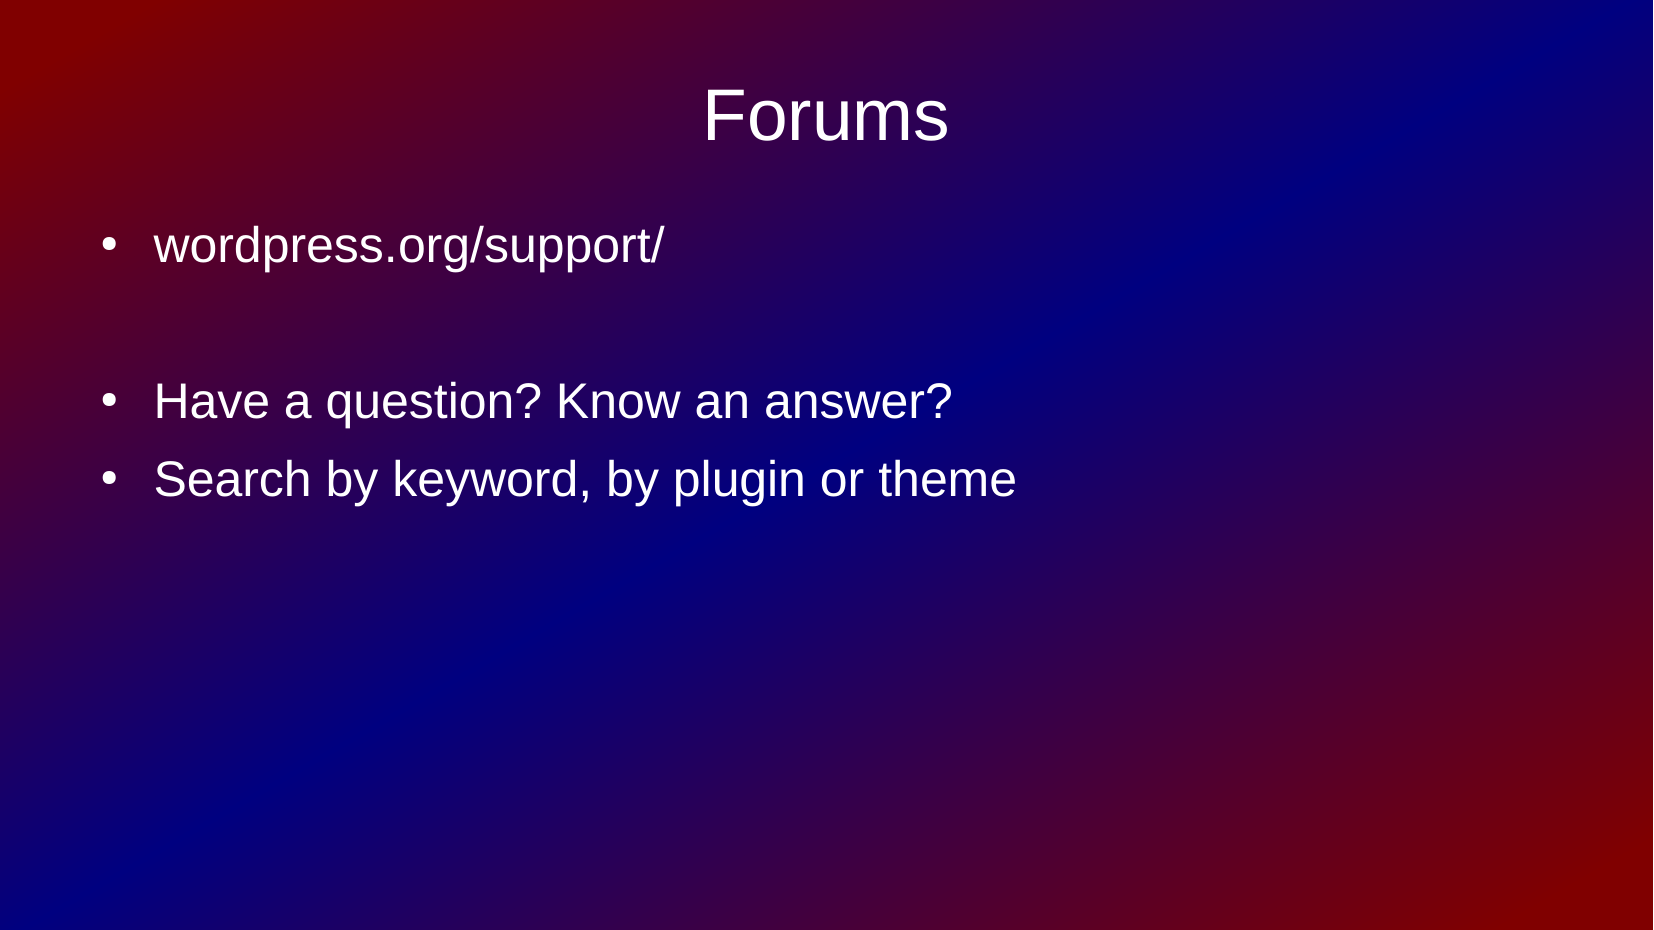

# Forums
wordpress.org/support/
Have a question? Know an answer?
Search by keyword, by plugin or theme